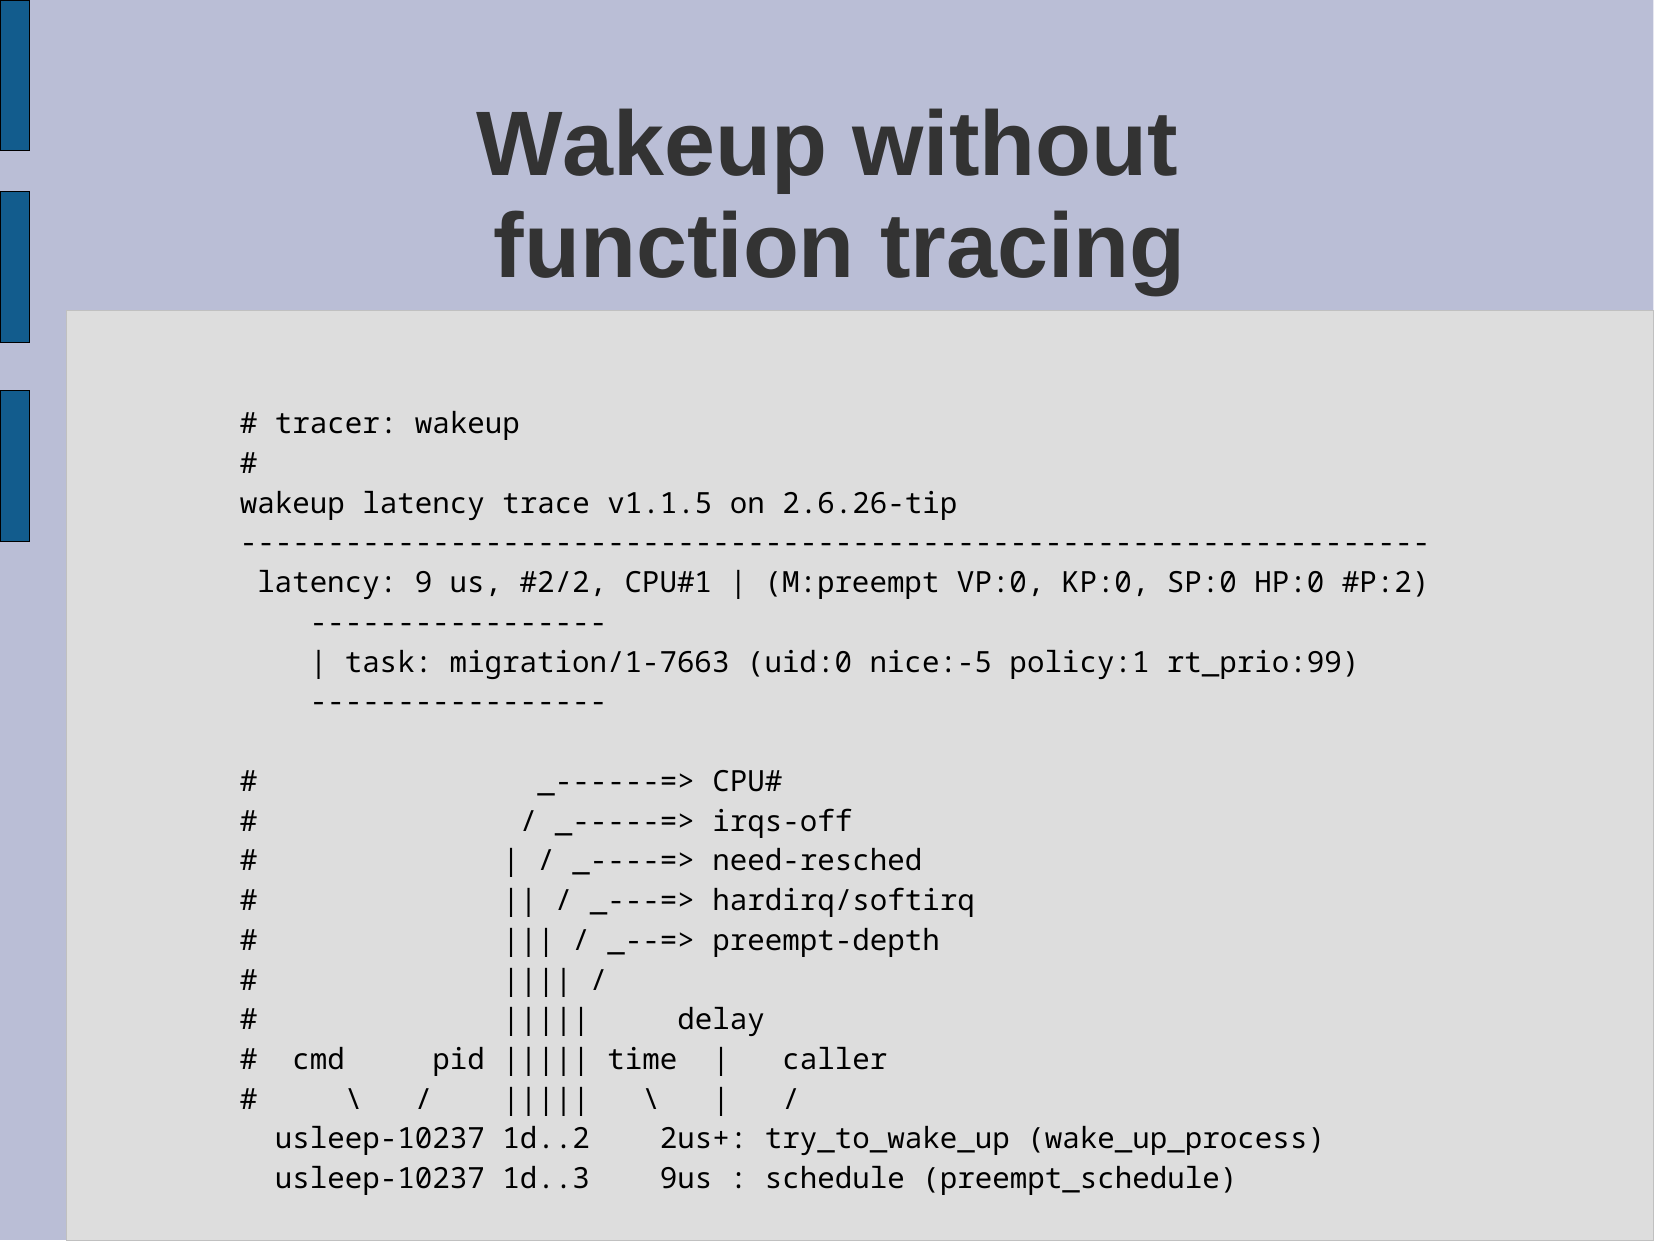

# Wakeup without function tracing
# tracer: wakeup
#
wakeup latency trace v1.1.5 on 2.6.26-tip
--------------------------------------------------------------------
 latency: 9 us, #2/2, CPU#1 | (M:preempt VP:0, KP:0, SP:0 HP:0 #P:2)
 -----------------
 | task: migration/1-7663 (uid:0 nice:-5 policy:1 rt_prio:99)
 -----------------
# _------=> CPU#
# / _-----=> irqs-off
# | / _----=> need-resched
# || / _---=> hardirq/softirq
# ||| / _--=> preempt-depth
# |||| /
# ||||| delay
# cmd pid ||||| time | caller
# \ / ||||| \ | /
 usleep-10237 1d..2 2us+: try_to_wake_up (wake_up_process)
 usleep-10237 1d..3 9us : schedule (preempt_schedule)